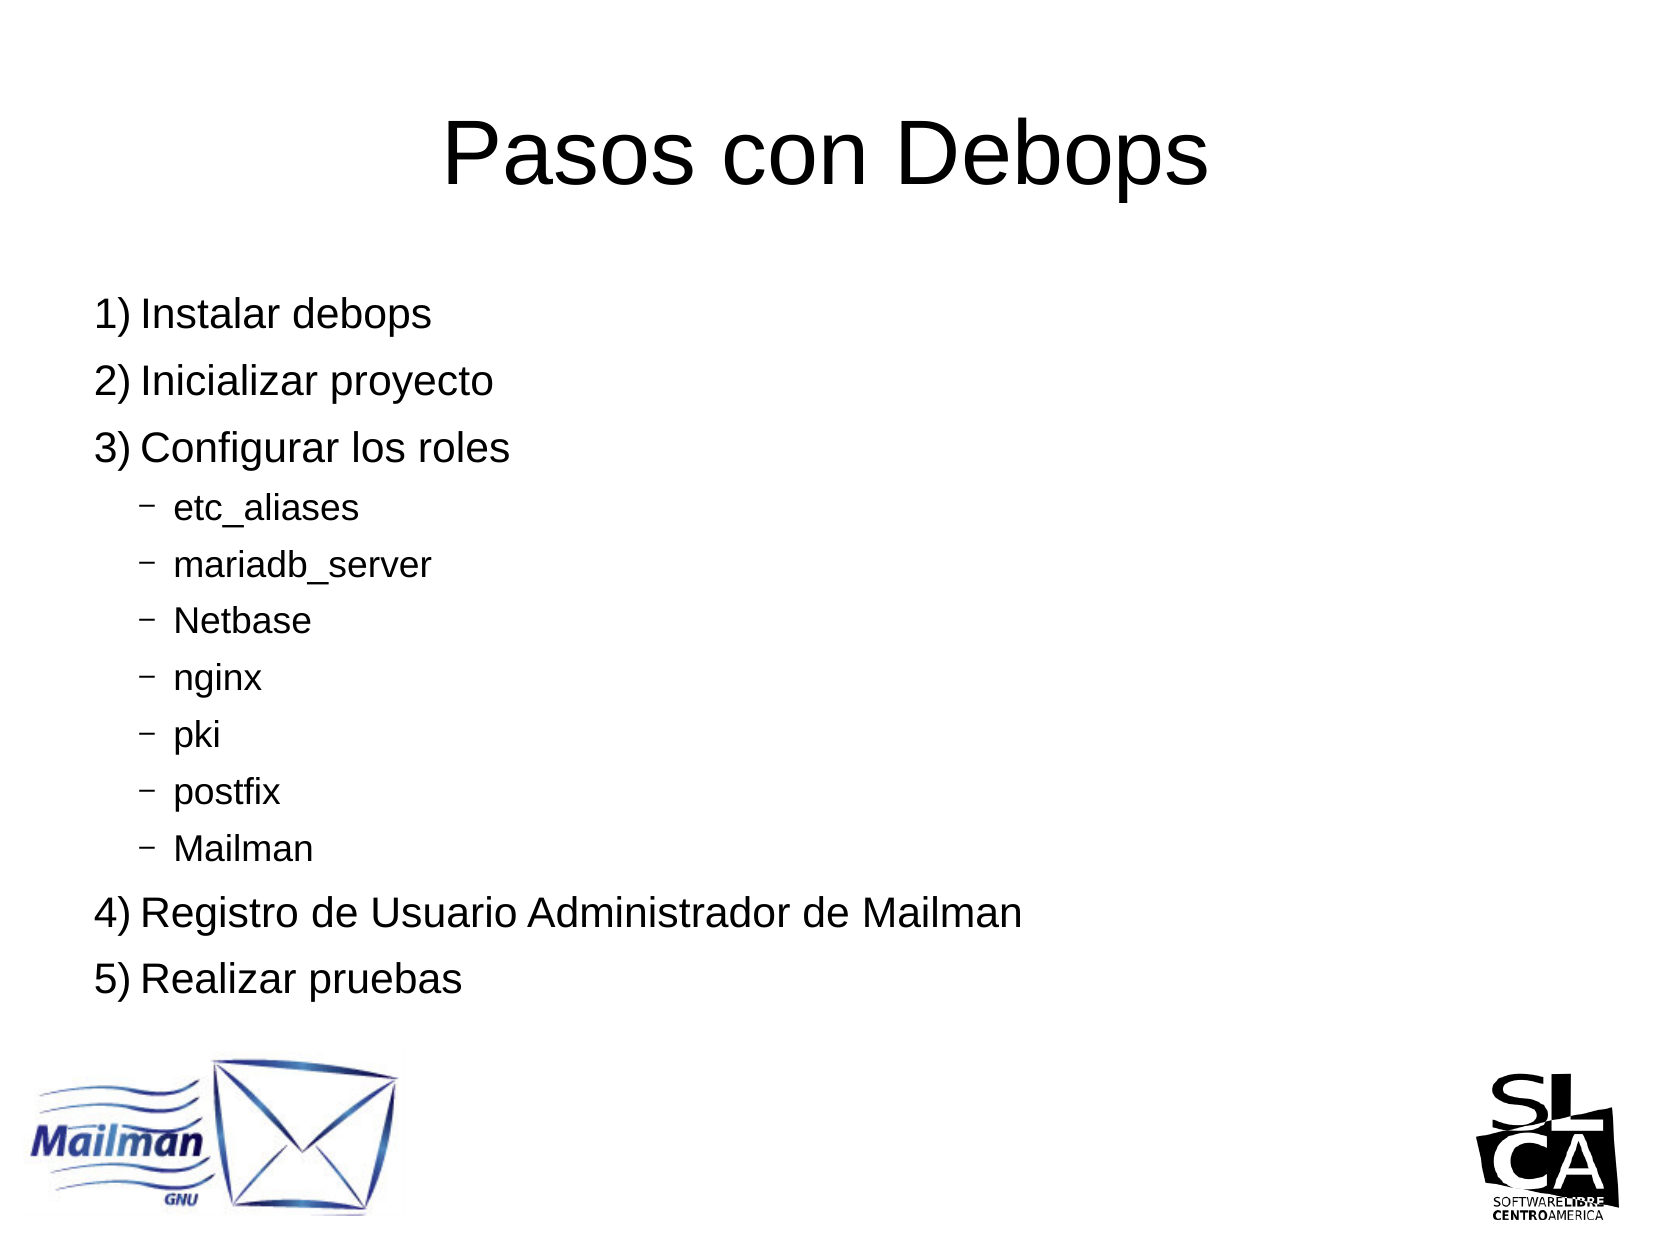

# Pasos con Debops
 Instalar debops
 Inicializar proyecto
 Configurar los roles
etc_aliases
mariadb_server
Netbase
nginx
pki
postfix
Mailman
 Registro de Usuario Administrador de Mailman
 Realizar pruebas